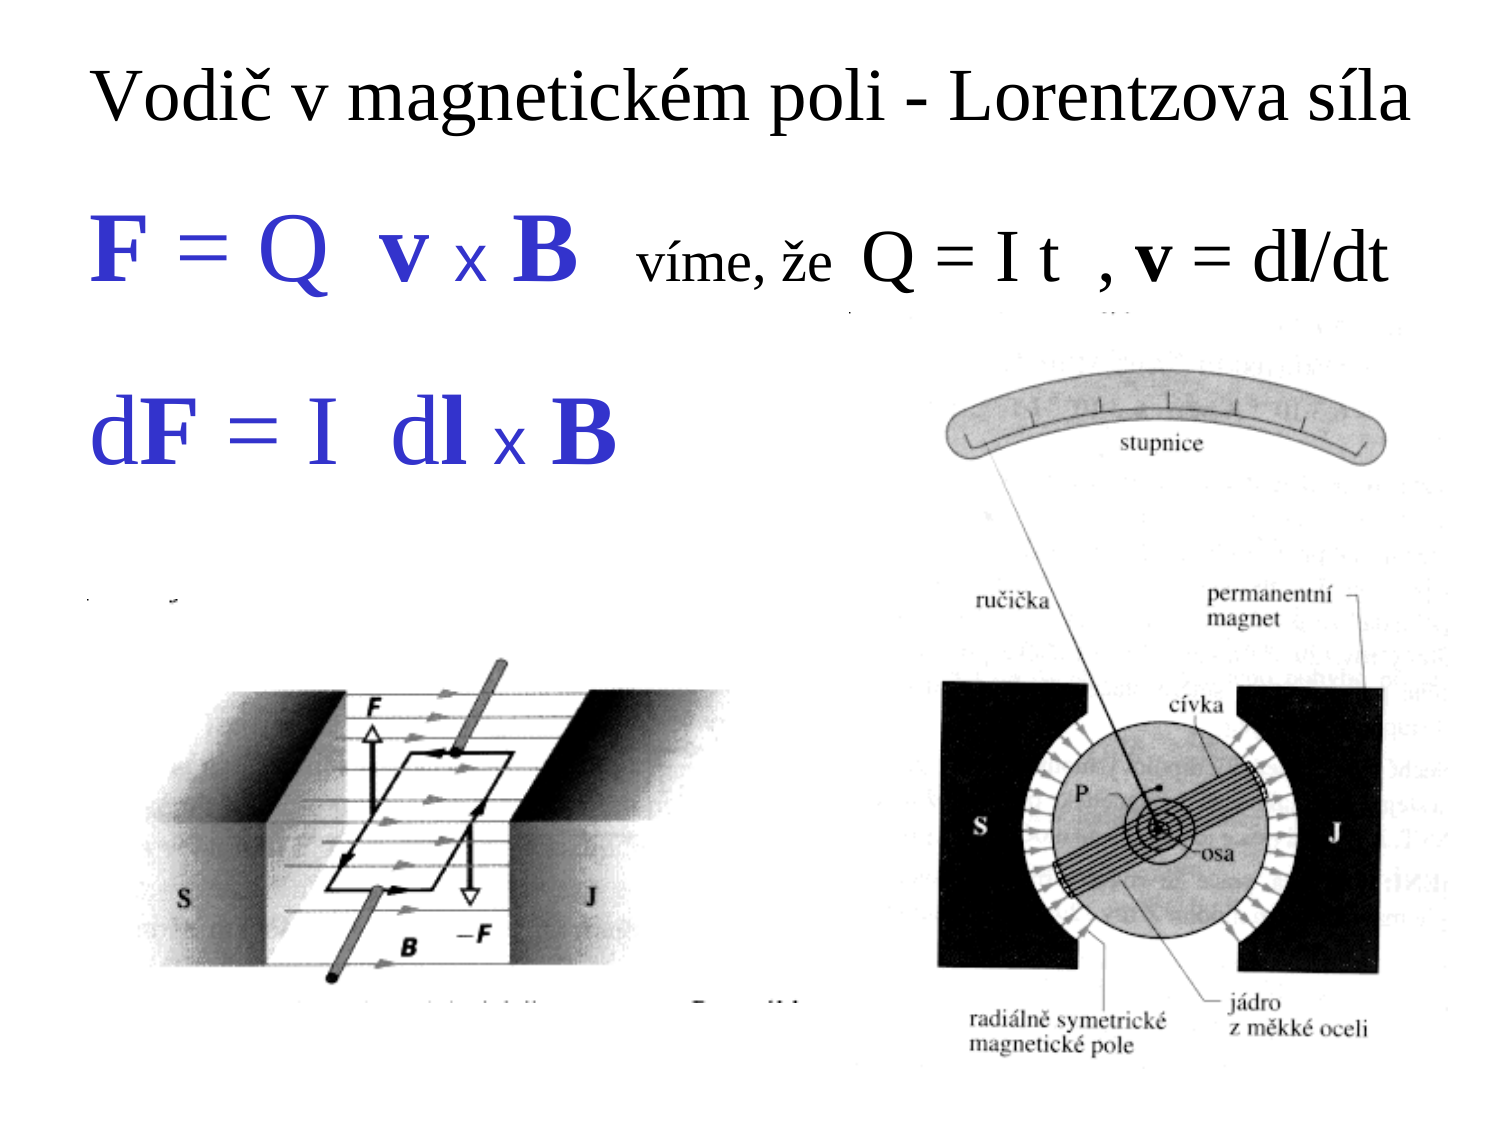

Vodič v magnetickém poli - Lorentzova síla
F = Q v x B víme, že Q = I t , v = dl/dt
dF = I dl x B